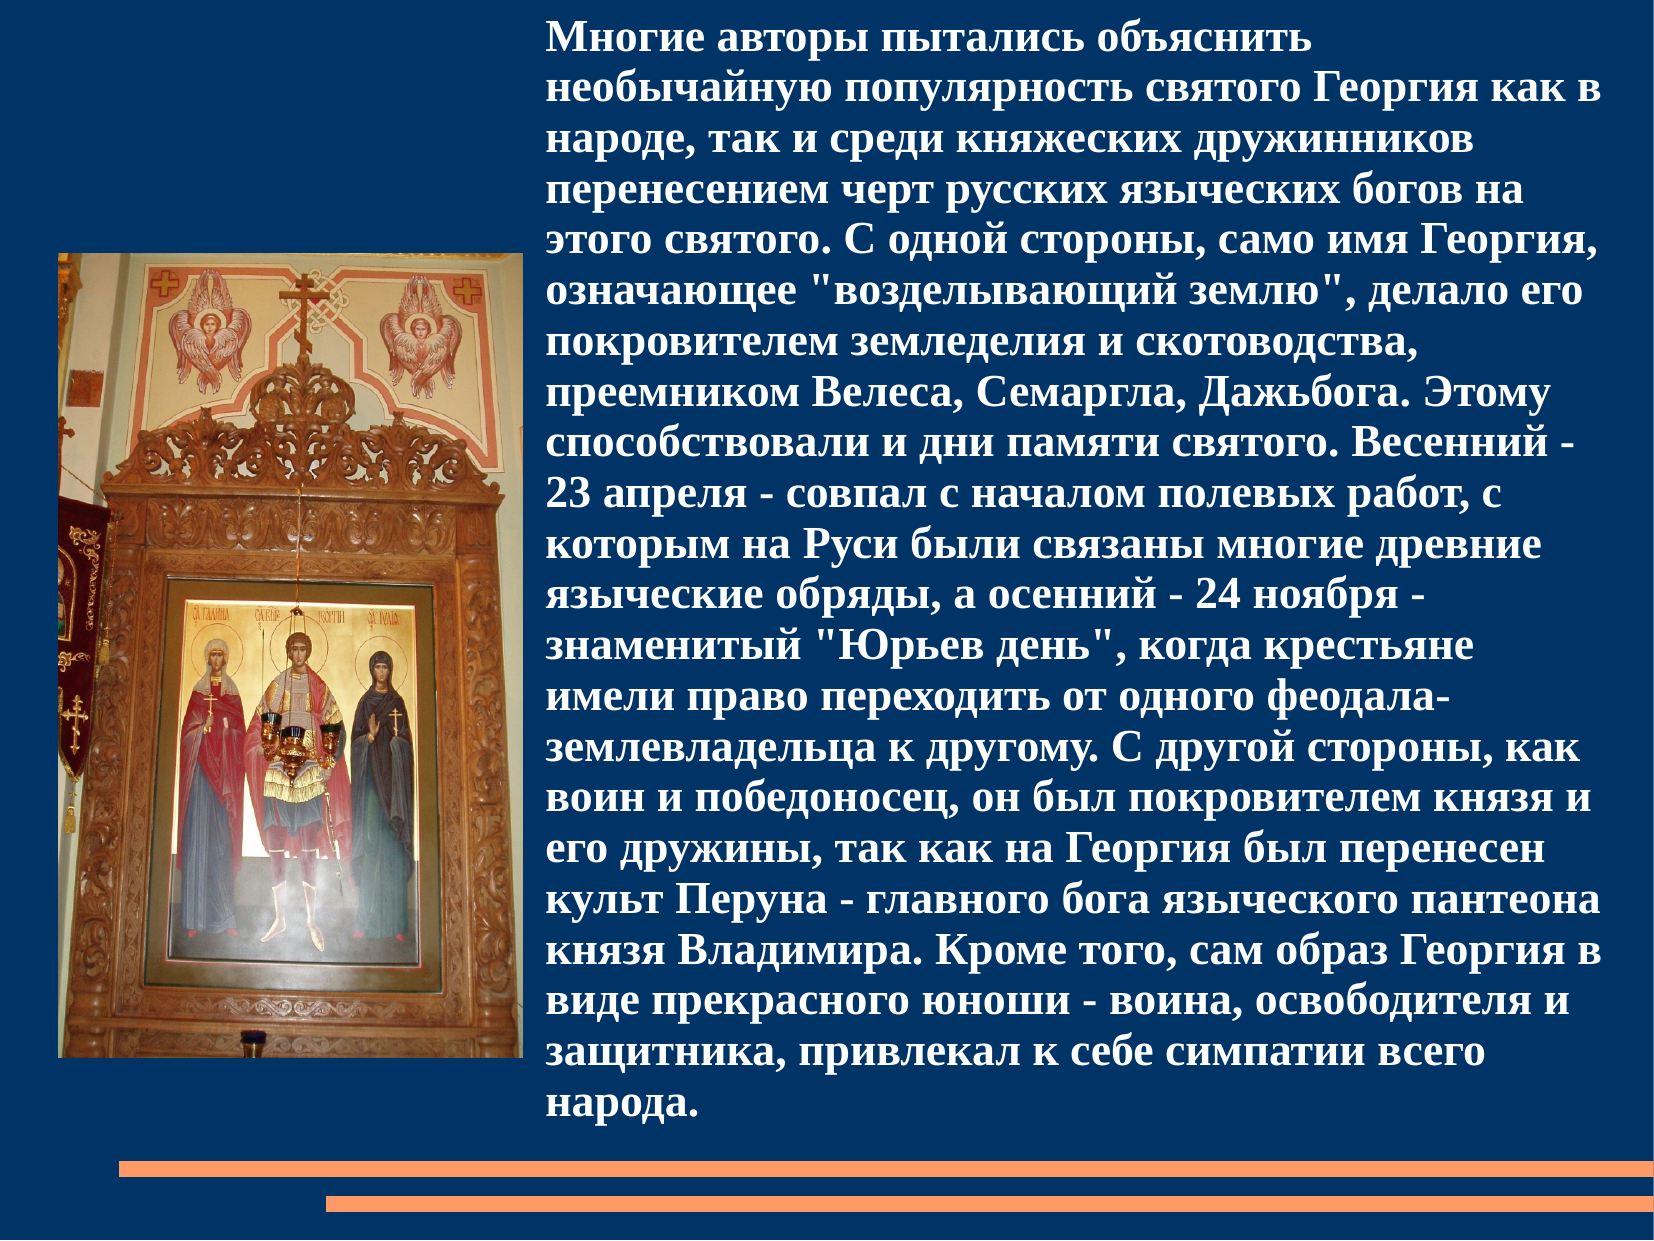

Многие авторы пытались объяснить необычайную популярность святого Георгия как в народе, так и среди княжеских дружинников перенесением черт русских языческих богов на этого святого. С одной стороны, само имя Георгия, означающее "возделывающий землю", делало его покровителем земледелия и скотоводства, преемником Велеса, Семаргла, Дажьбога. Этому способствовали и дни памяти святого. Весенний - 23 апреля - совпал с началом полевых работ, с которым на Руси были связаны многие древние языческие обряды, а осенний - 24 ноября - знаменитый "Юрьев день", когда крестьяне имели право переходить от одного феодала-землевладельца к другому. С другой стороны, как воин и победоносец, он был покровителем князя и его дружины, так как на Георгия был перенесен культ Перуна - главного бога языческого пантеона князя Владимира. Кроме того, сам образ Георгия в виде прекрасного юноши - воина, освободителя и защитника, привлекал к себе симпатии всего народа.